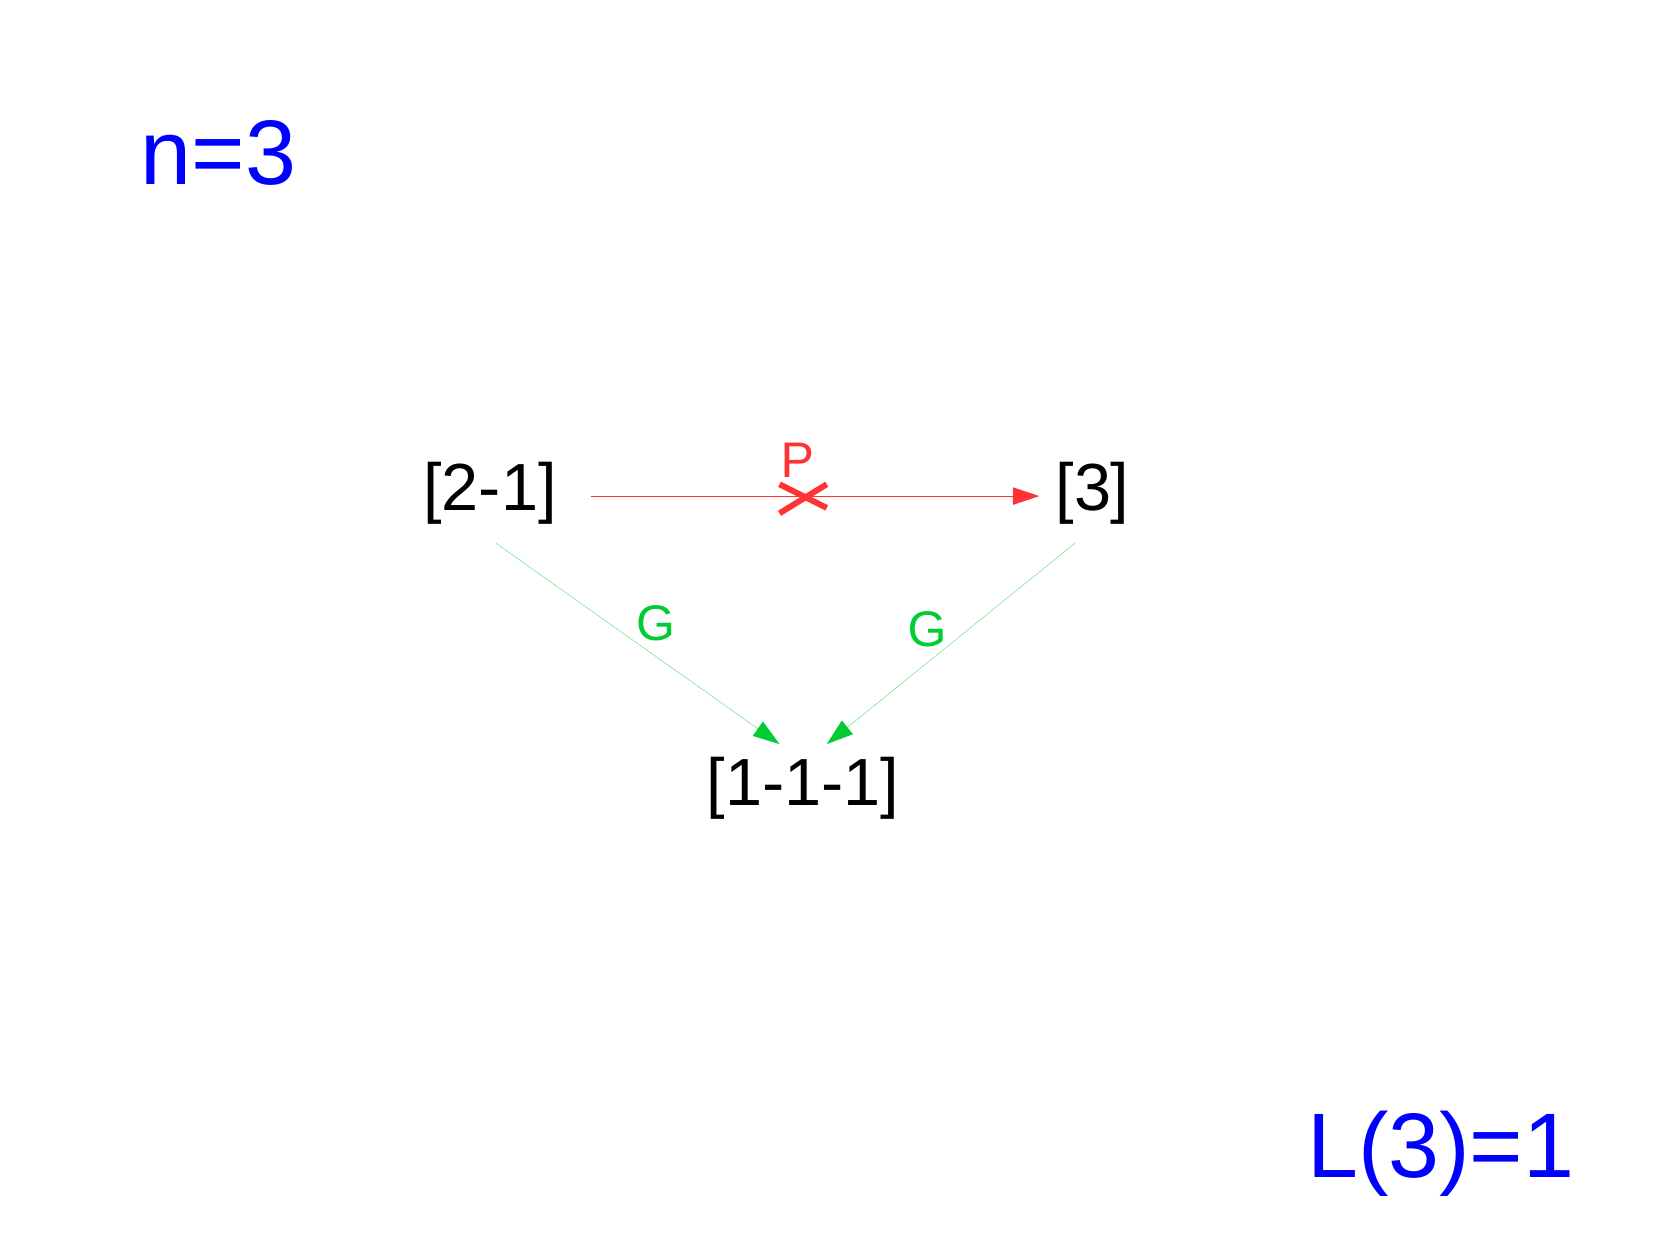

# n=3
[2-1]
P
[3]
G
G
[1-1-1]
L(3)=1